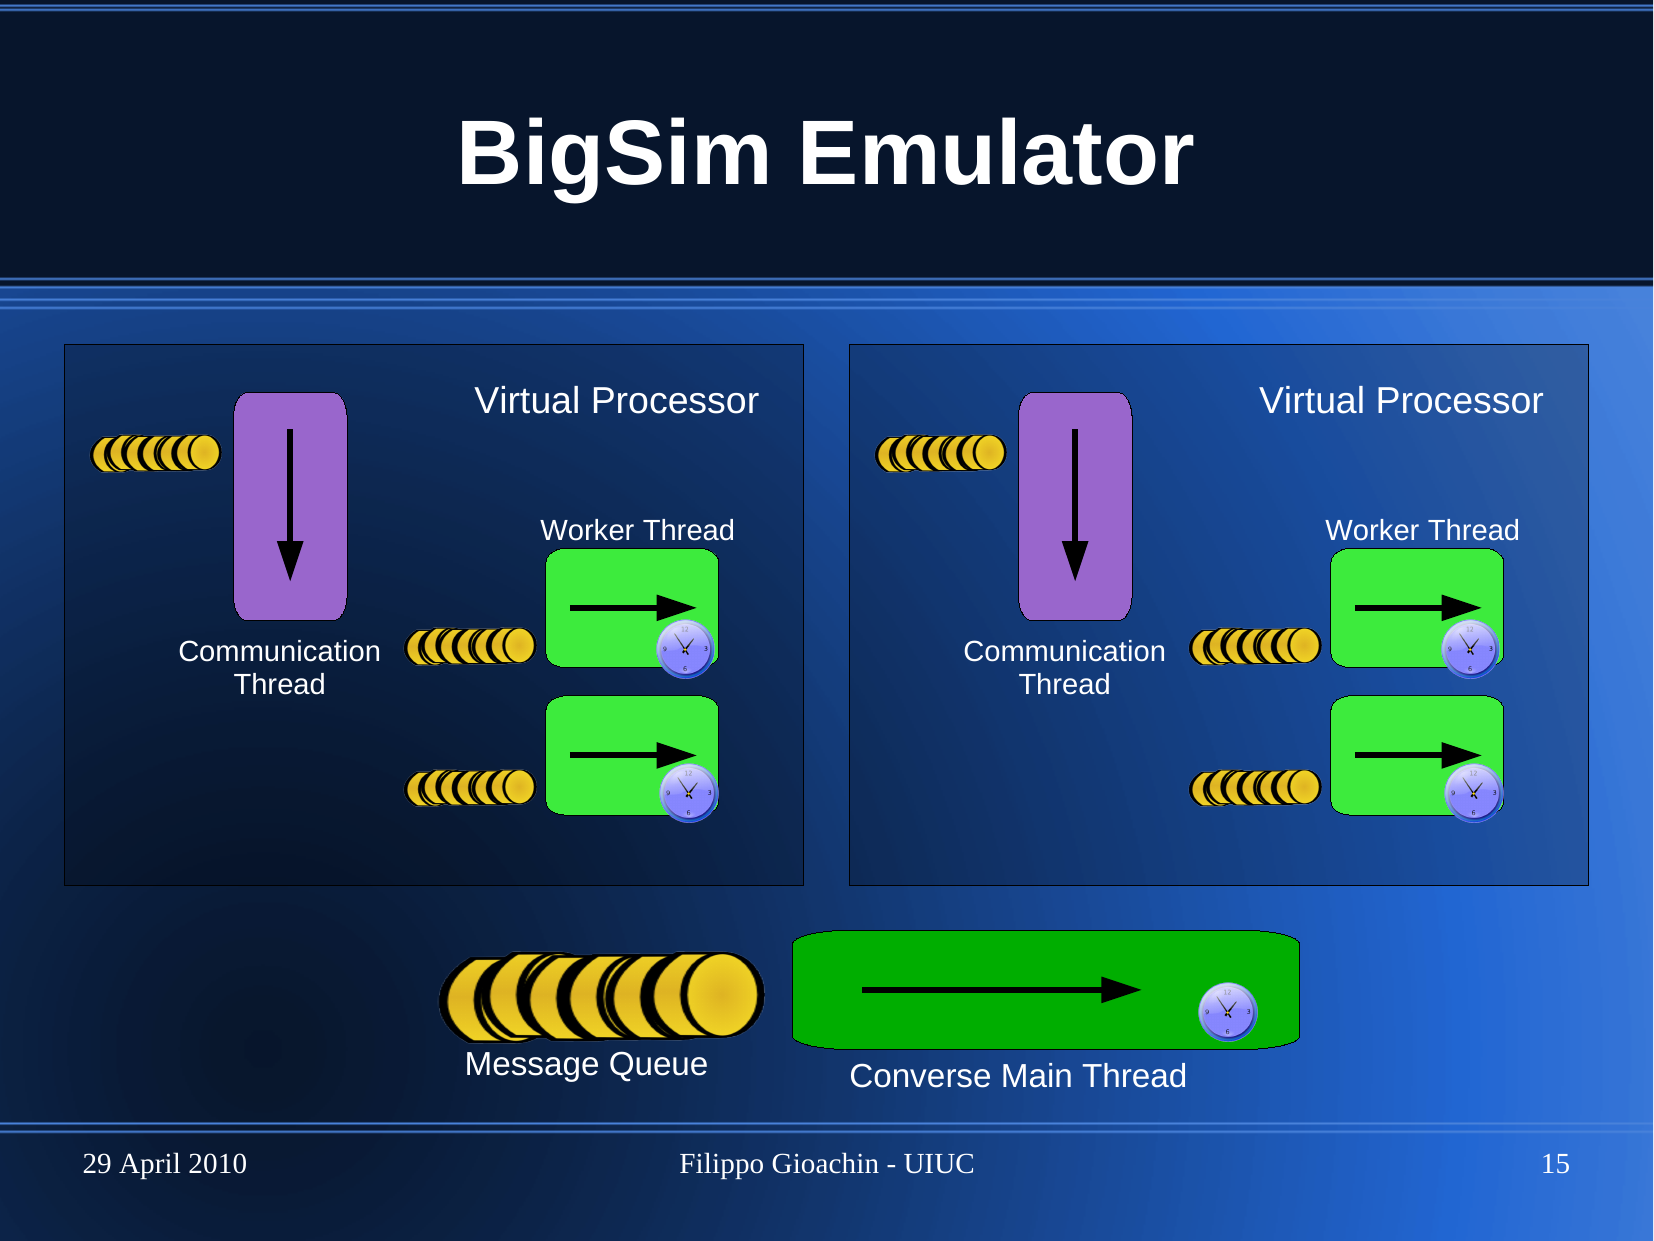

# BigSim Emulator
Virtual Processor
Virtual Processor
Communication
Thread
Communication
Thread
Worker Thread
Worker Thread
Message Queue
Converse Main Thread
29 April 2010
Filippo Gioachin - UIUC
15